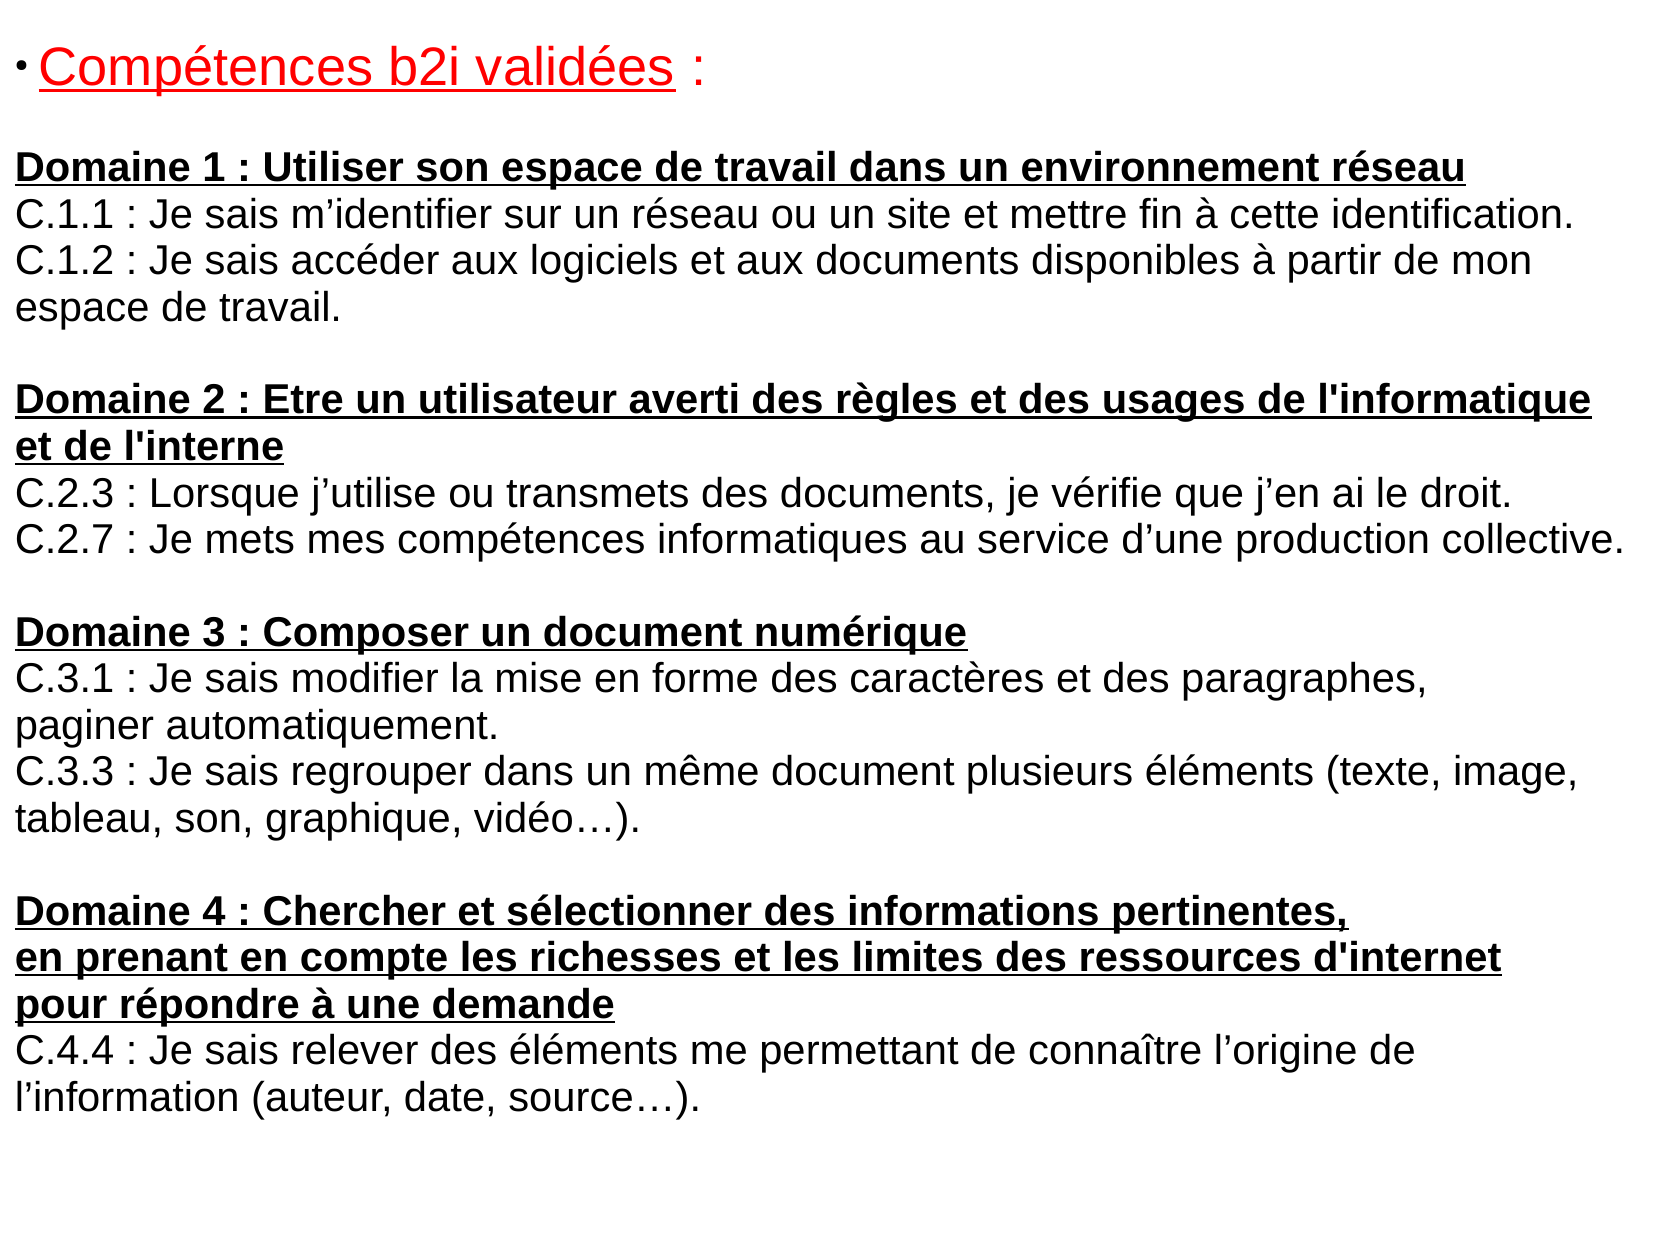

Compétences b2i validées :
Domaine 1 : Utiliser son espace de travail dans un environnement réseau
C.1.1 : Je sais m’identifier sur un réseau ou un site et mettre fin à cette identification.
C.1.2 : Je sais accéder aux logiciels et aux documents disponibles à partir de mon espace de travail.
Domaine 2 : Etre un utilisateur averti des règles et des usages de l'informatique
et de l'interne
C.2.3 : Lorsque j’utilise ou transmets des documents, je vérifie que j’en ai le droit.
C.2.7 : Je mets mes compétences informatiques au service d’une production collective.
Domaine 3 : Composer un document numérique
C.3.1 : Je sais modifier la mise en forme des caractères et des paragraphes,
paginer automatiquement.
C.3.3 : Je sais regrouper dans un même document plusieurs éléments (texte, image, tableau, son, graphique, vidéo…).
Domaine 4 : Chercher et sélectionner des informations pertinentes,
en prenant en compte les richesses et les limites des ressources d'internet
pour répondre à une demande
C.4.4 : Je sais relever des éléments me permettant de connaître l’origine de l’information (auteur, date, source…).